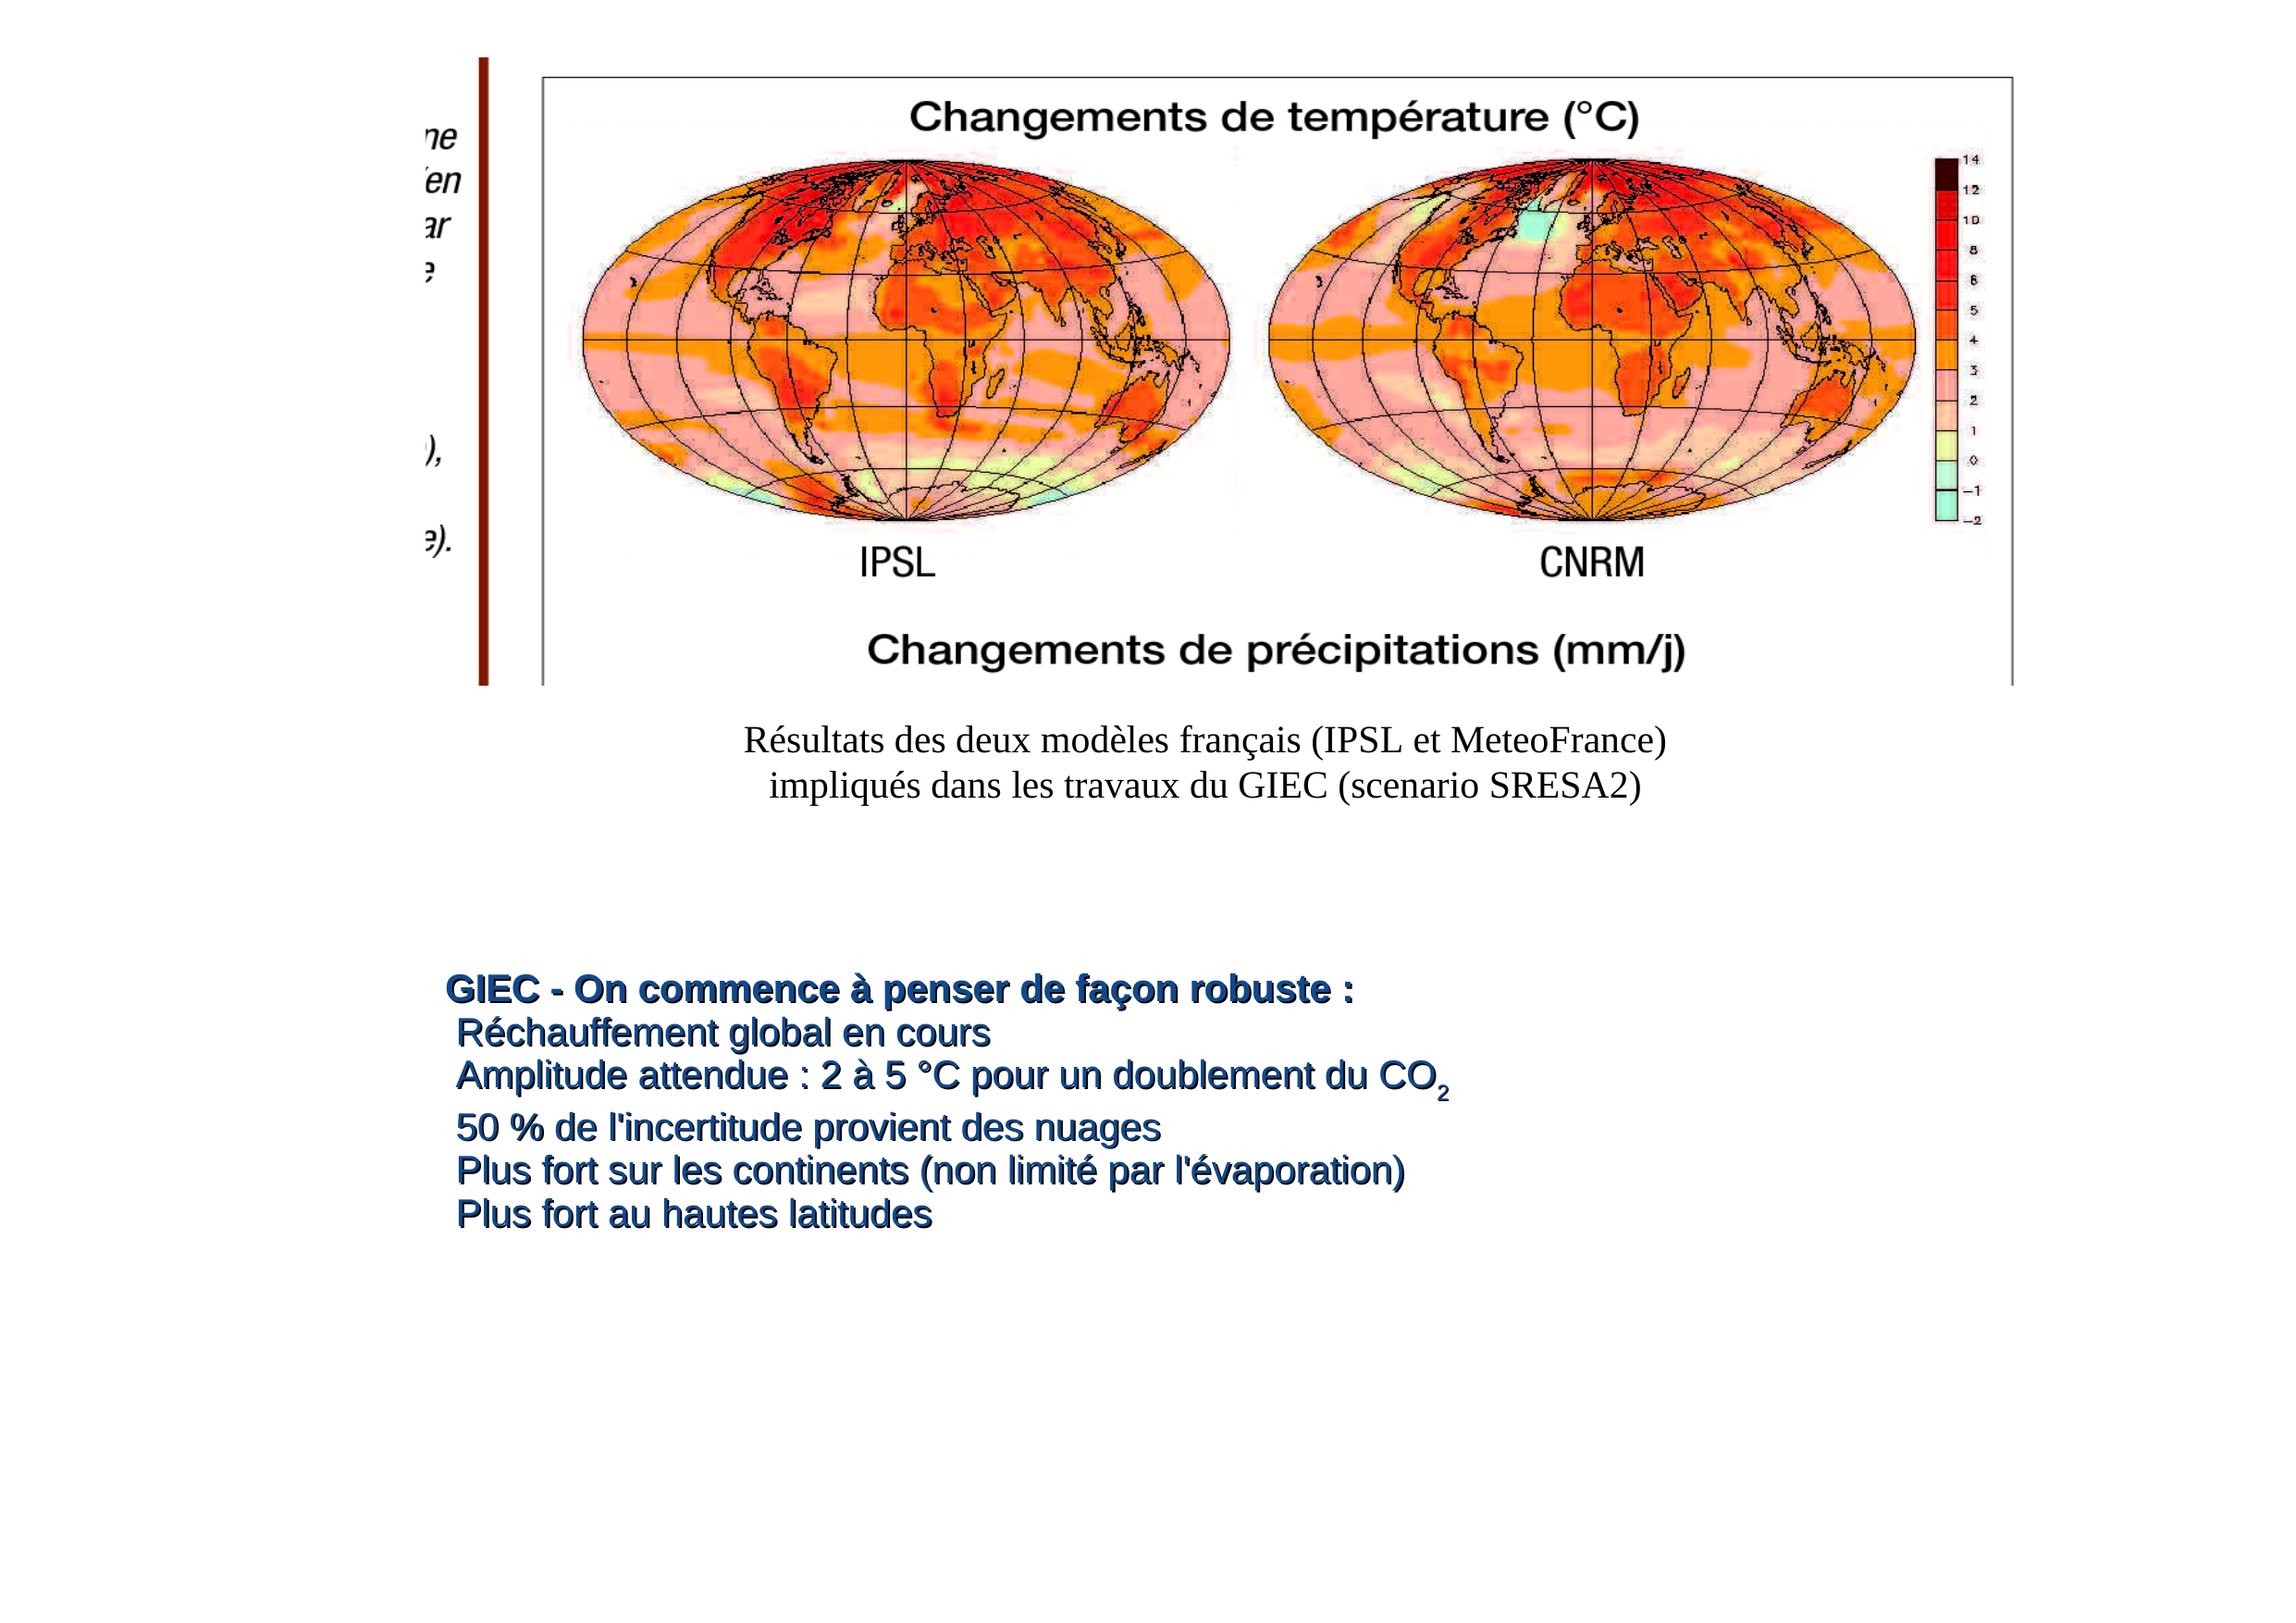

Résultats des deux modèles français (IPSL et MeteoFrance)‏
impliqués dans les travaux du GIEC (scenario SRESA2)‏
GIEC - On commence à penser de façon robuste :
 Réchauffement global en cours
 Amplitude attendue : 2 à 5 °C pour un doublement du CO2
 50 % de l'incertitude provient des nuages
 Plus fort sur les continents (non limité par l'évaporation)‏
 Plus fort au hautes latitudes